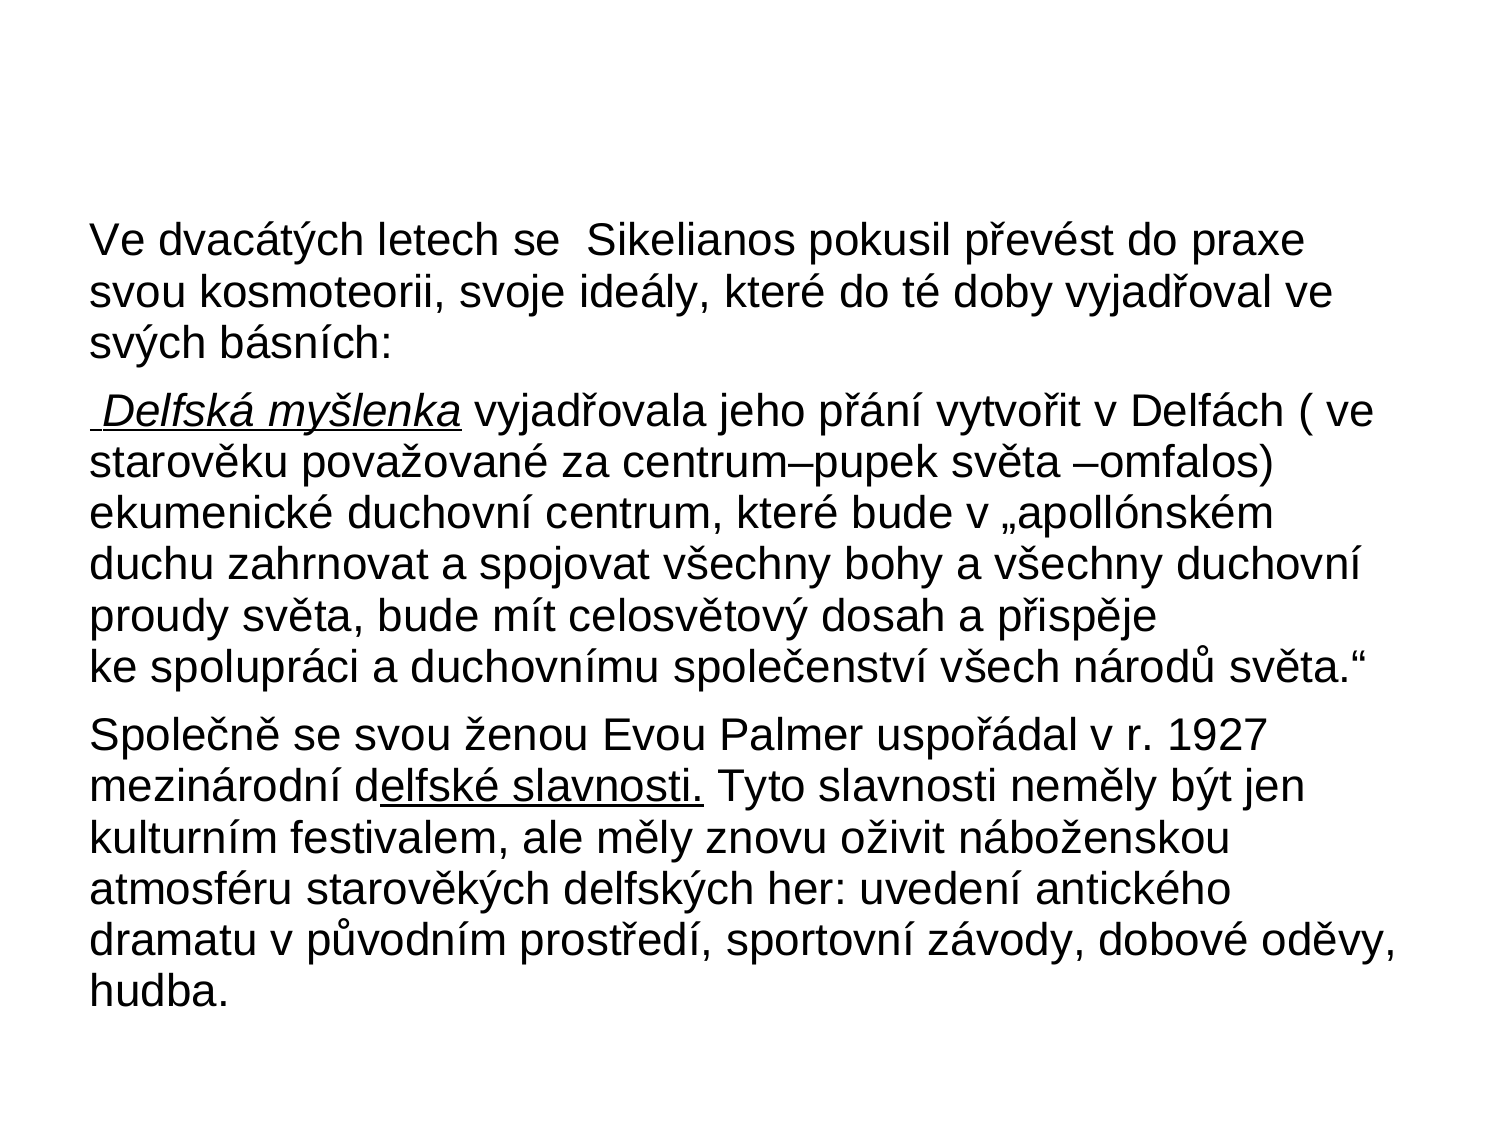

#
Ve dvacátých letech se Sikelianos pokusil převést do praxe svou kosmoteorii, svoje ideály, které do té doby vyjadřoval ve svých básních:
 Delfská myšlenka vyjadřovala jeho přání vytvořit v Delfách ( ve starověku považované za centrum–pupek světa –omfalos) ekumenické duchovní centrum, které bude v „apollónském duchu zahrnovat a spojovat všechny bohy a všechny duchovní proudy světa, bude mít celosvětový dosah a přispěje ke spolupráci a duchovnímu společenství všech národů světa.“
Společně se svou ženou Evou Palmer uspořádal v r. 1927 mezinárodní delfské slavnosti. Tyto slavnosti neměly být jen kulturním festivalem, ale měly znovu oživit náboženskou atmosféru starověkých delfských her: uvedení antického dramatu v původním prostředí, sportovní závody, dobové oděvy, hudba.